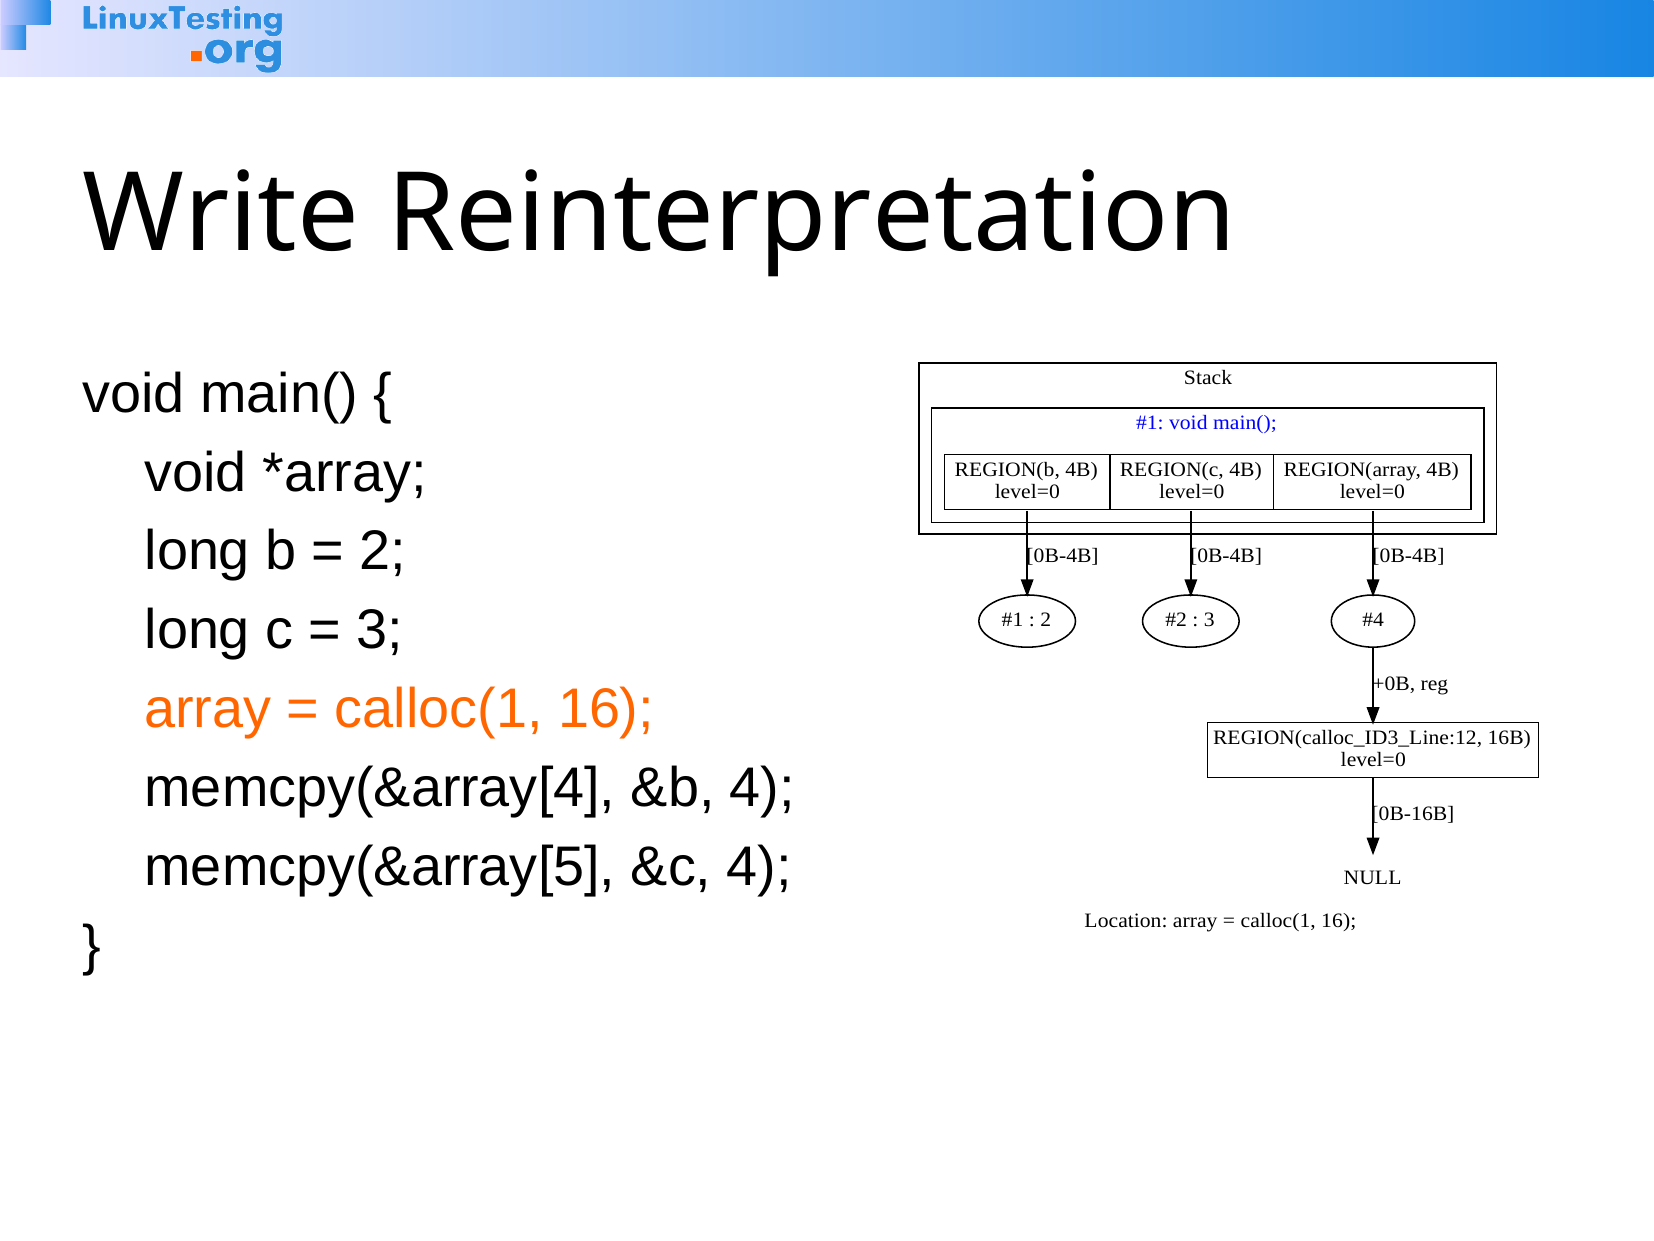

# Write Reinterpretation
void main() {
 void *array;
 long b = 2;
 long c = 3;
 array = calloc(1, 16);
 memcpy(&array[4], &b, 4);
 memcpy(&array[5], &c, 4);
}